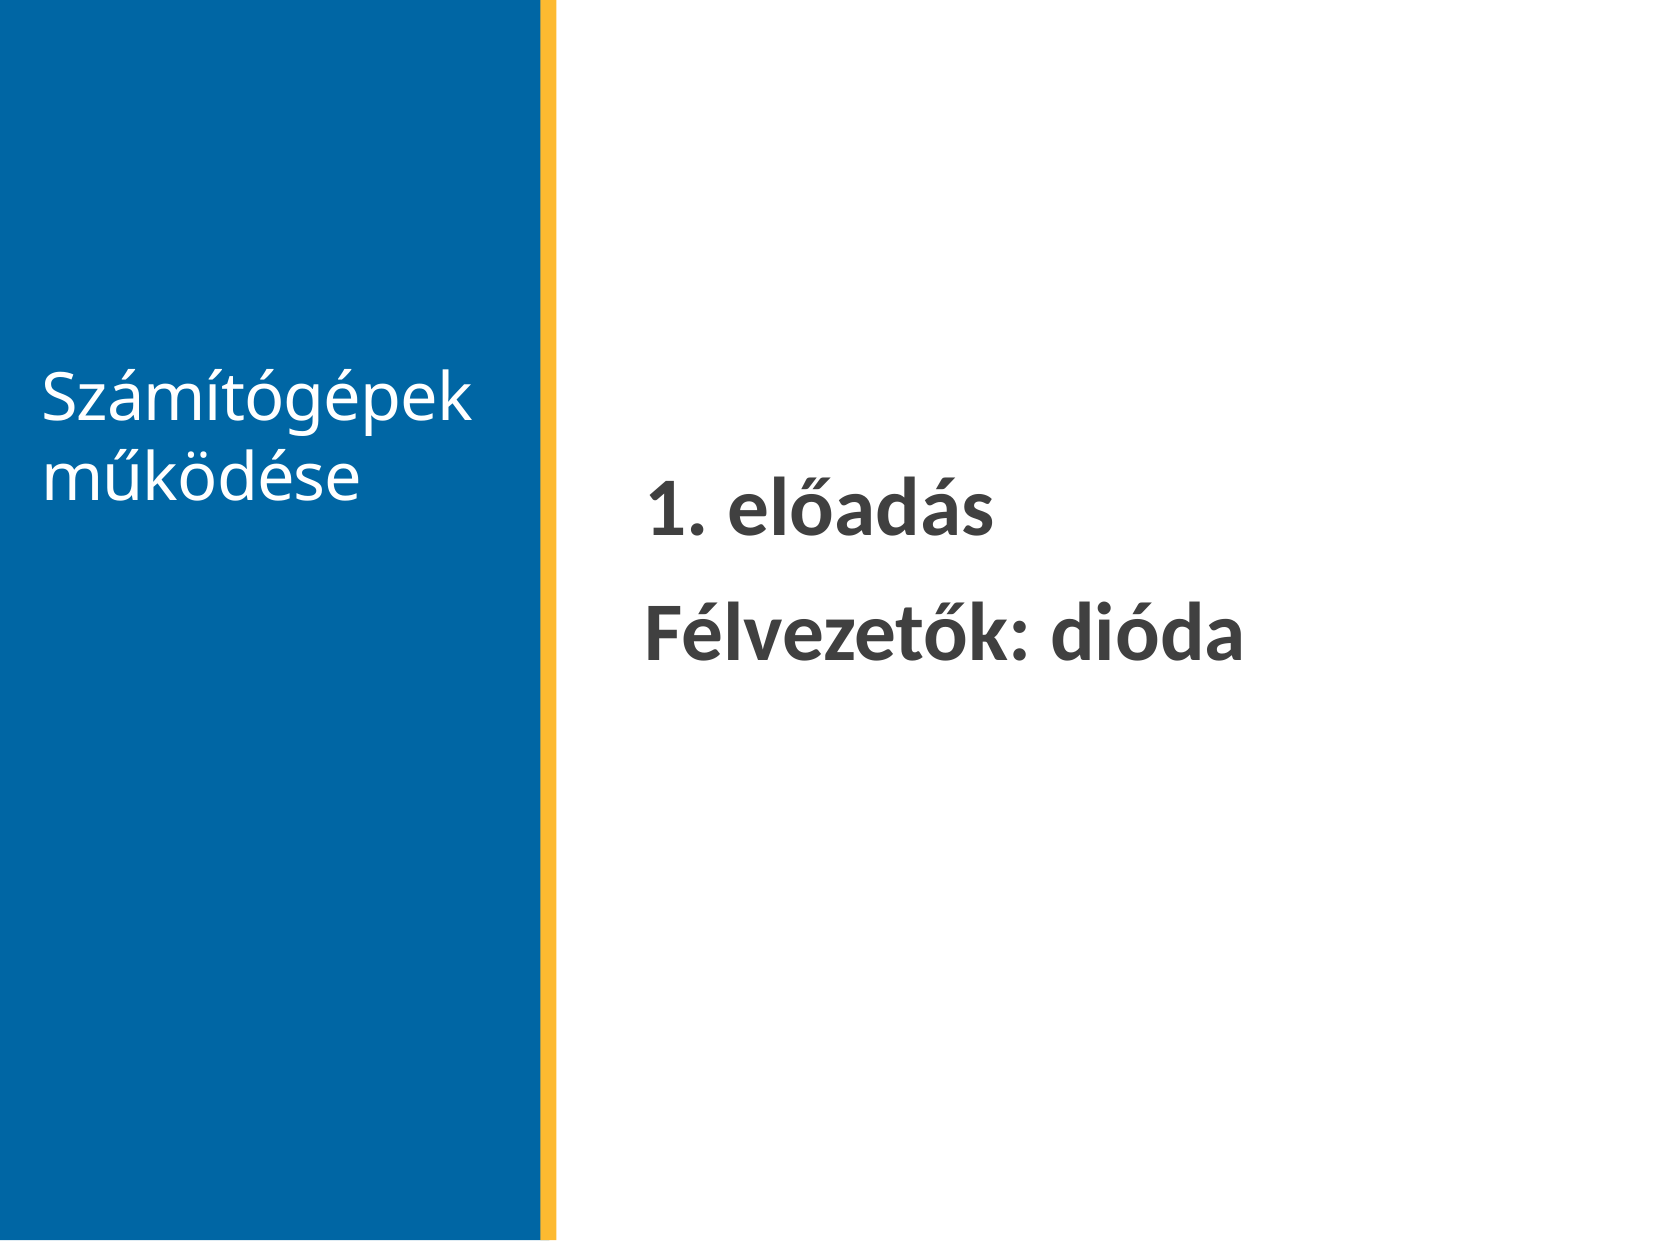

# Számítógépek működése
1. előadás
Félvezetők: dióda